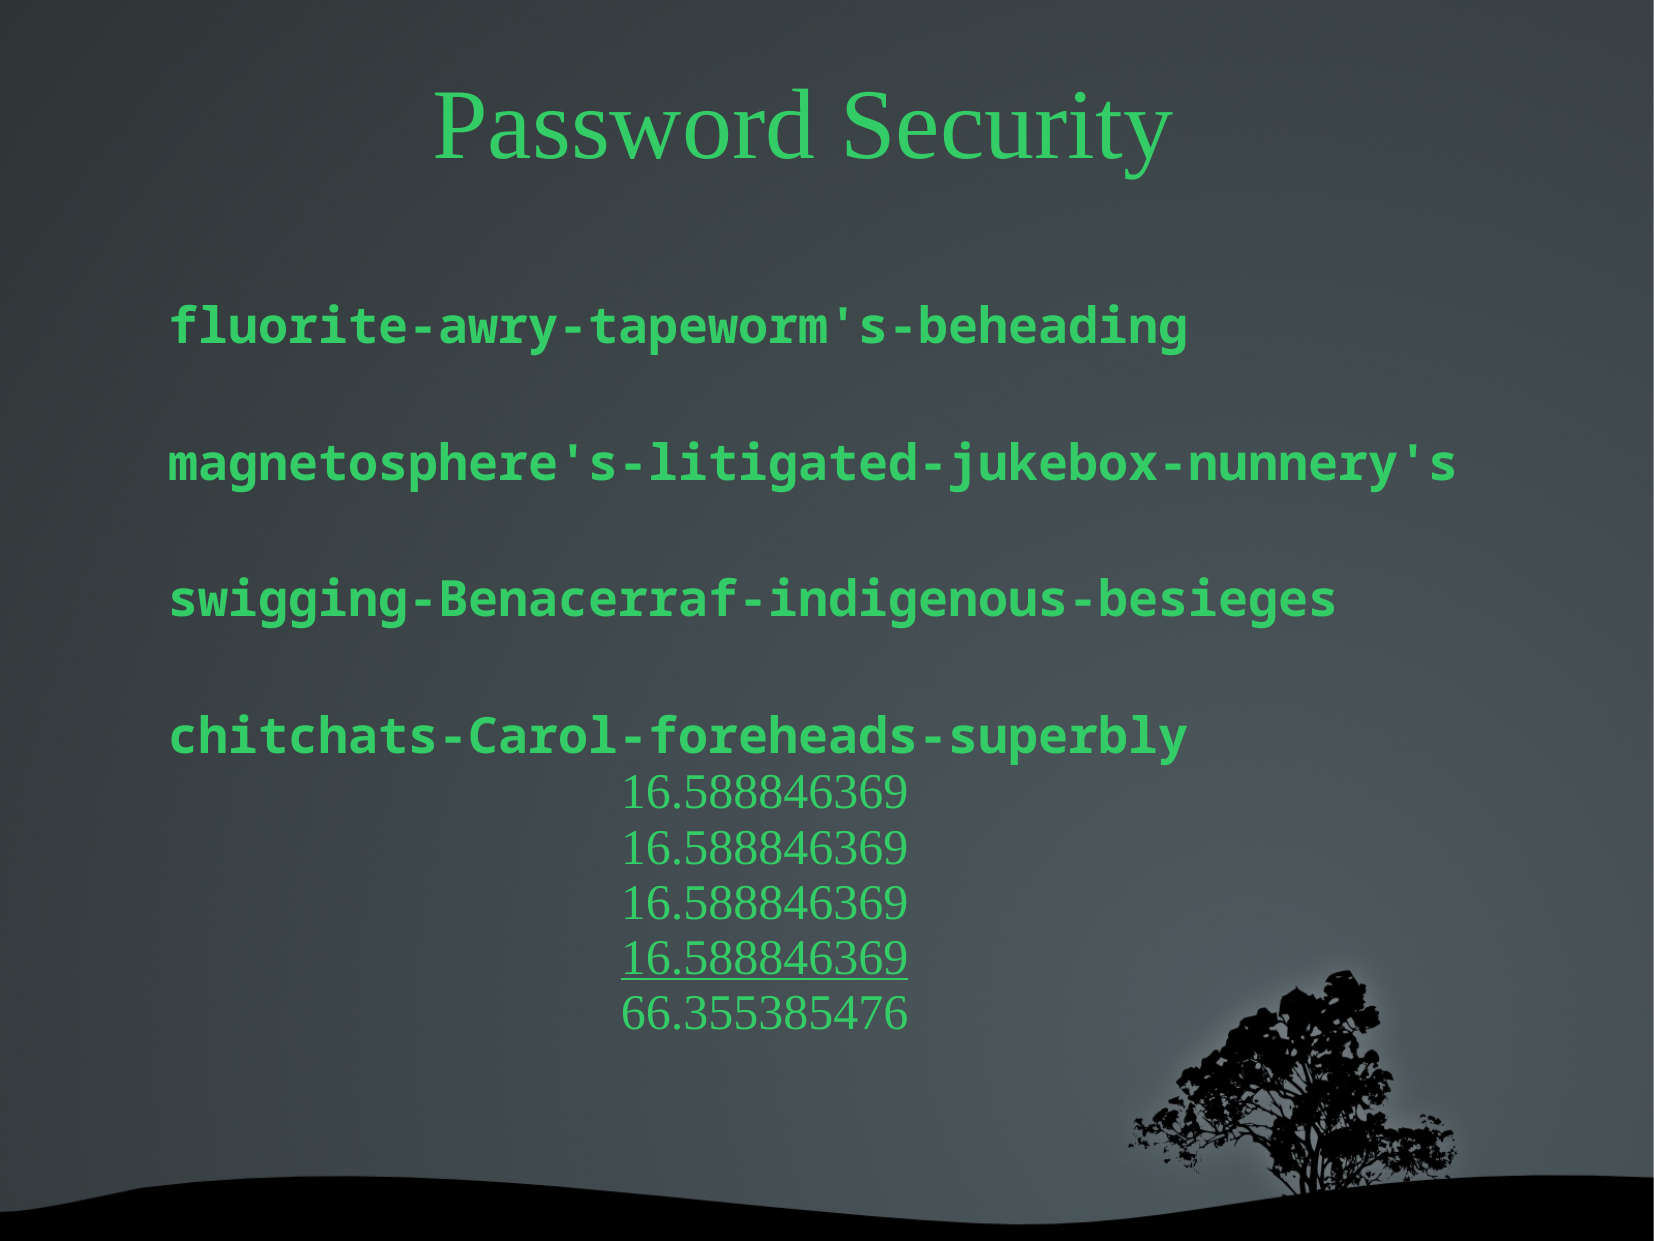

Password Security
fluorite-awry-tapeworm's-beheading
magnetosphere's-litigated-jukebox-nunnery's
swigging-Benacerraf-indigenous-besieges
chitchats-Carol-foreheads-superbly
16.588846369
16.588846369
16.588846369
16.588846369
66.355385476